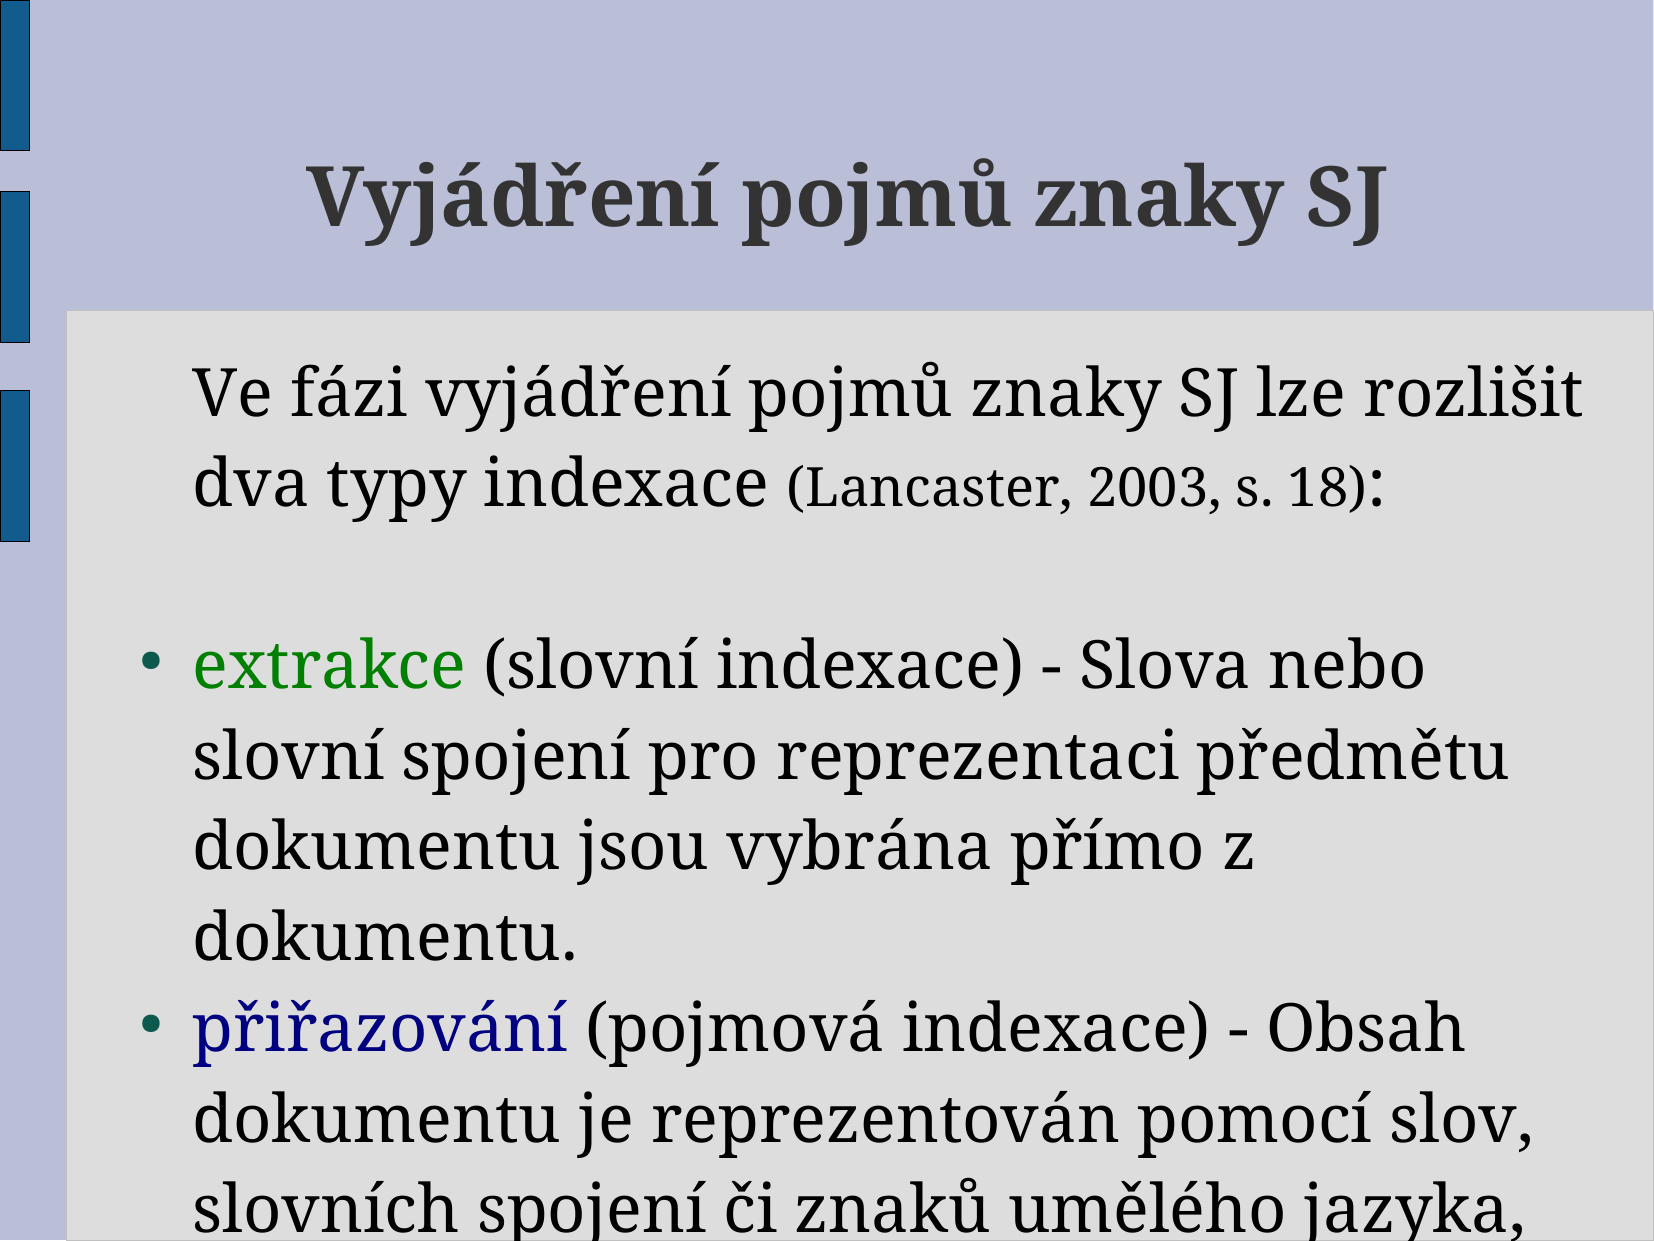

# Vyjádření pojmů znaky SJ
Ve fázi vyjádření pojmů znaky SJ lze rozlišit dva typy indexace (Lancaster, 2003, s. 18):
extrakce (slovní indexace) - Slova nebo slovní spojení pro reprezentaci předmětu dokumentu jsou vybrána přímo z dokumentu.
přiřazování (pojmová indexace) - Obsah dokumentu je reprezentován pomocí slov, slovních spojení či znaků umělého jazyka, která jsou vybrána z jiného zdroje, než je samotný dokument.